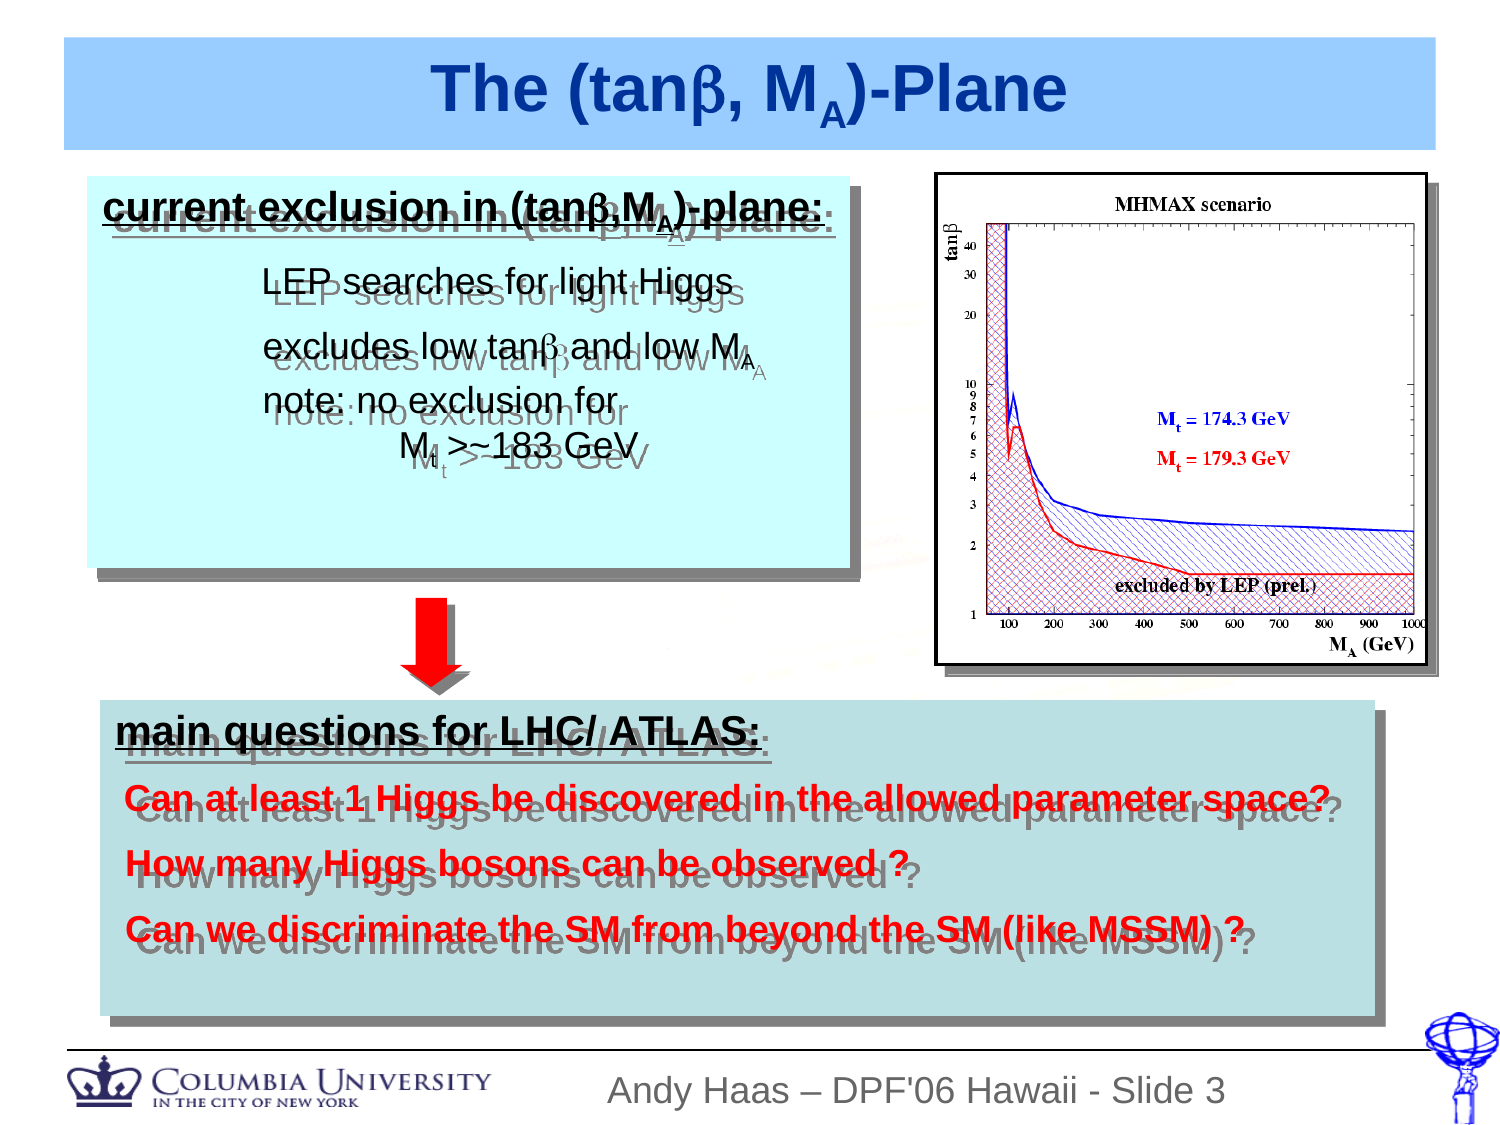

#
The (tan, MA)-Plane
current exclusion in (tan,MA)-plane:
 LEP searches for light Higgs
 excludes low tan and low MA
 note: no exclusion for
 Mt >~183 GeV
main questions for LHC/ ATLAS:
 Can at least 1 Higgs be discovered in the allowed parameter space?
 How many Higgs bosons can be observed ?
 Can we discriminate the SM from beyond the SM (like MSSM) ?